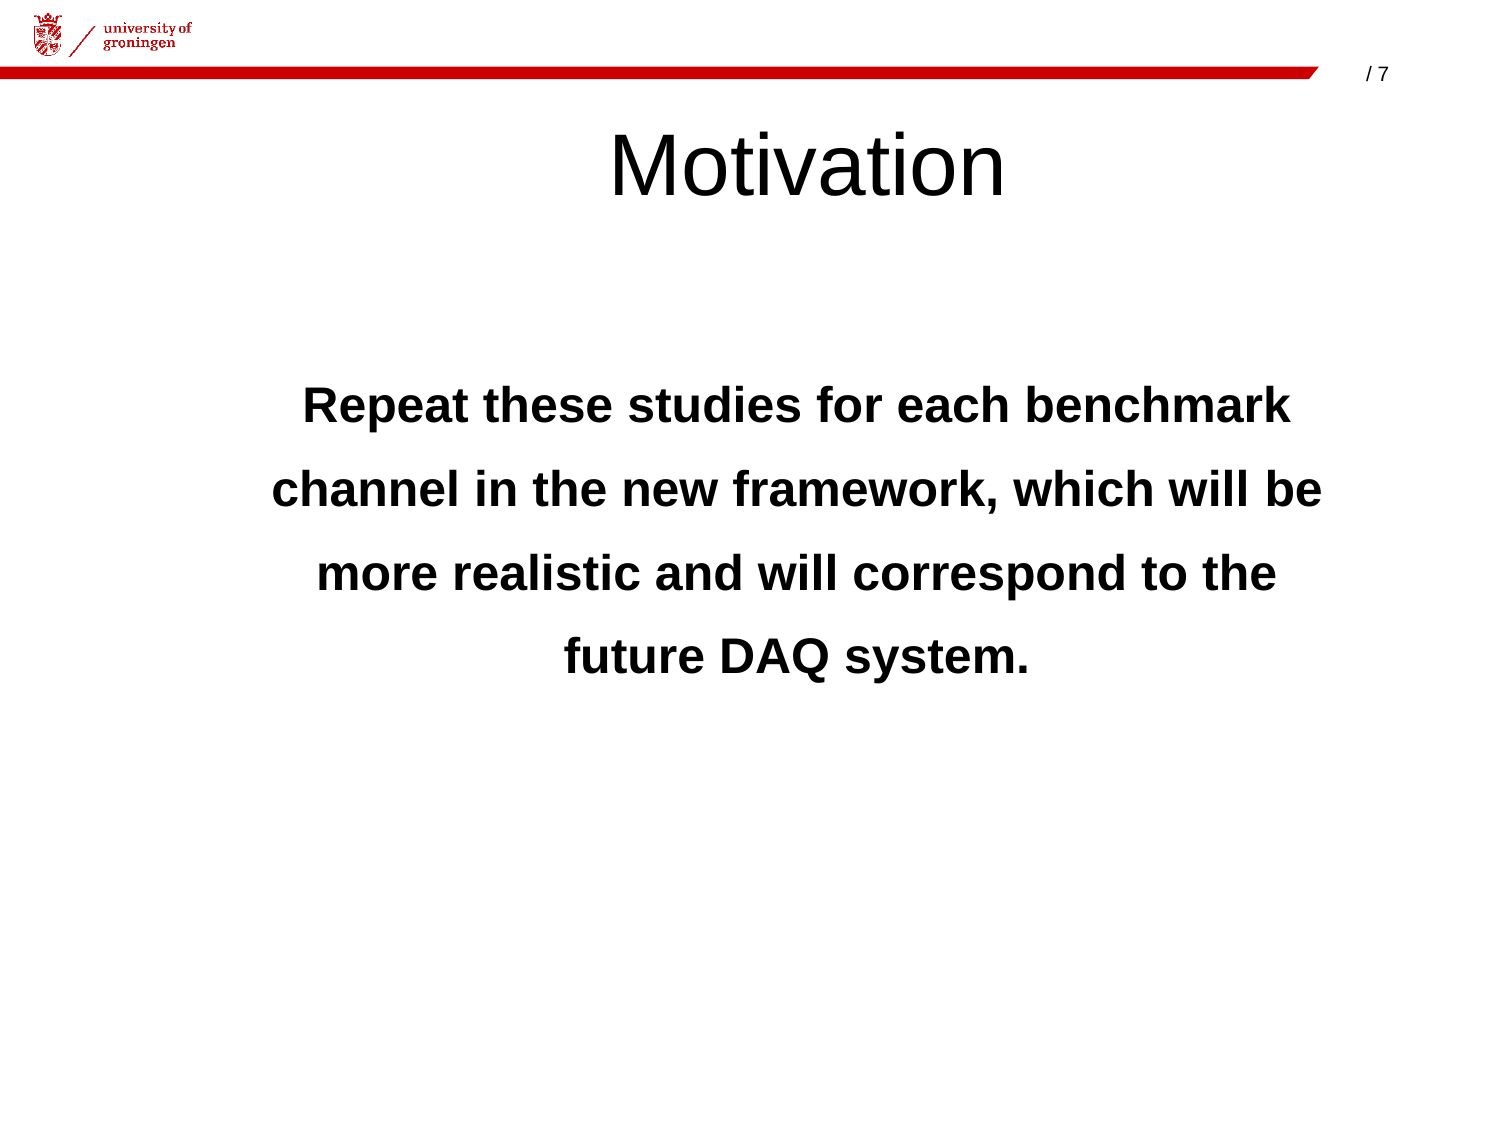

# Motivation
Repeat these studies for each benchmark channel in the new framework, which will be more realistic and will correspond to the future DAQ system.